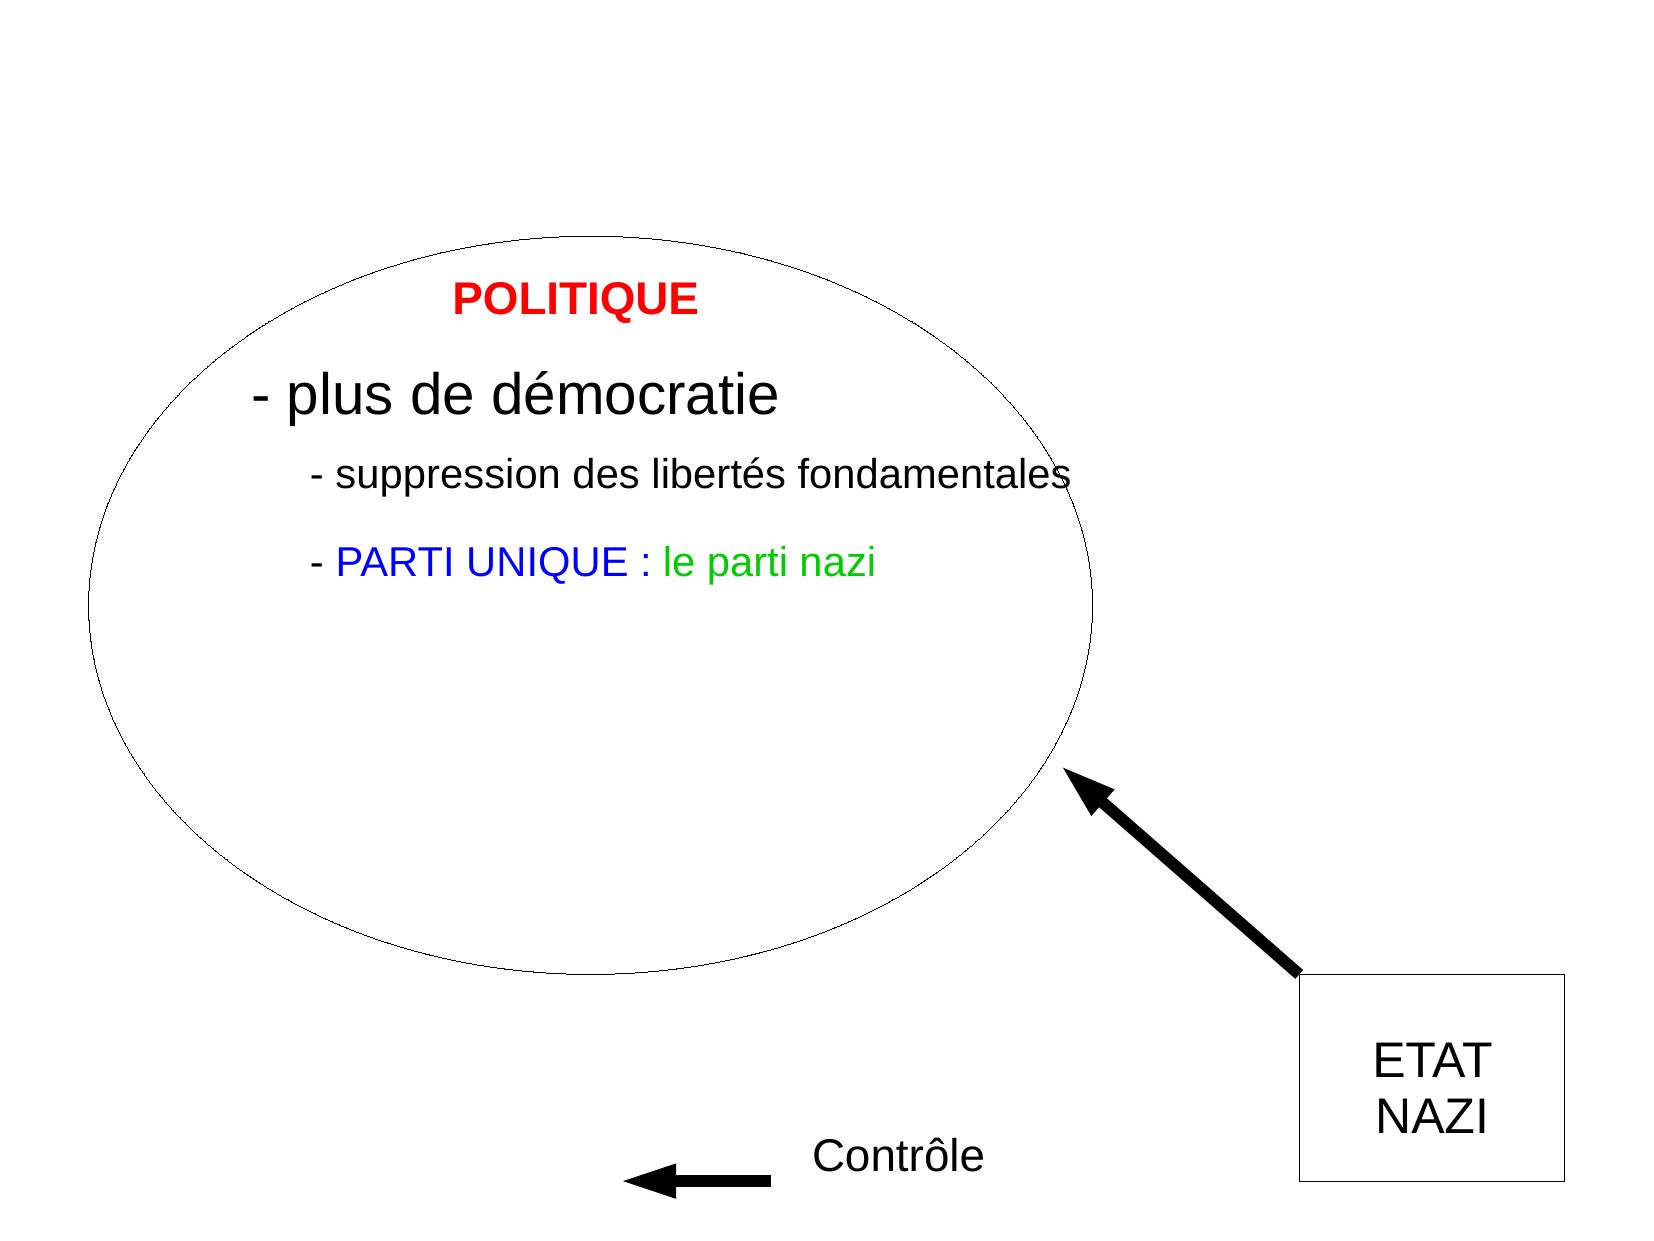

POLITIQUE
- plus de démocratie
- suppression des libertés fondamentales
- PARTI UNIQUE : le parti nazi
ETAT NAZI
Contrôle